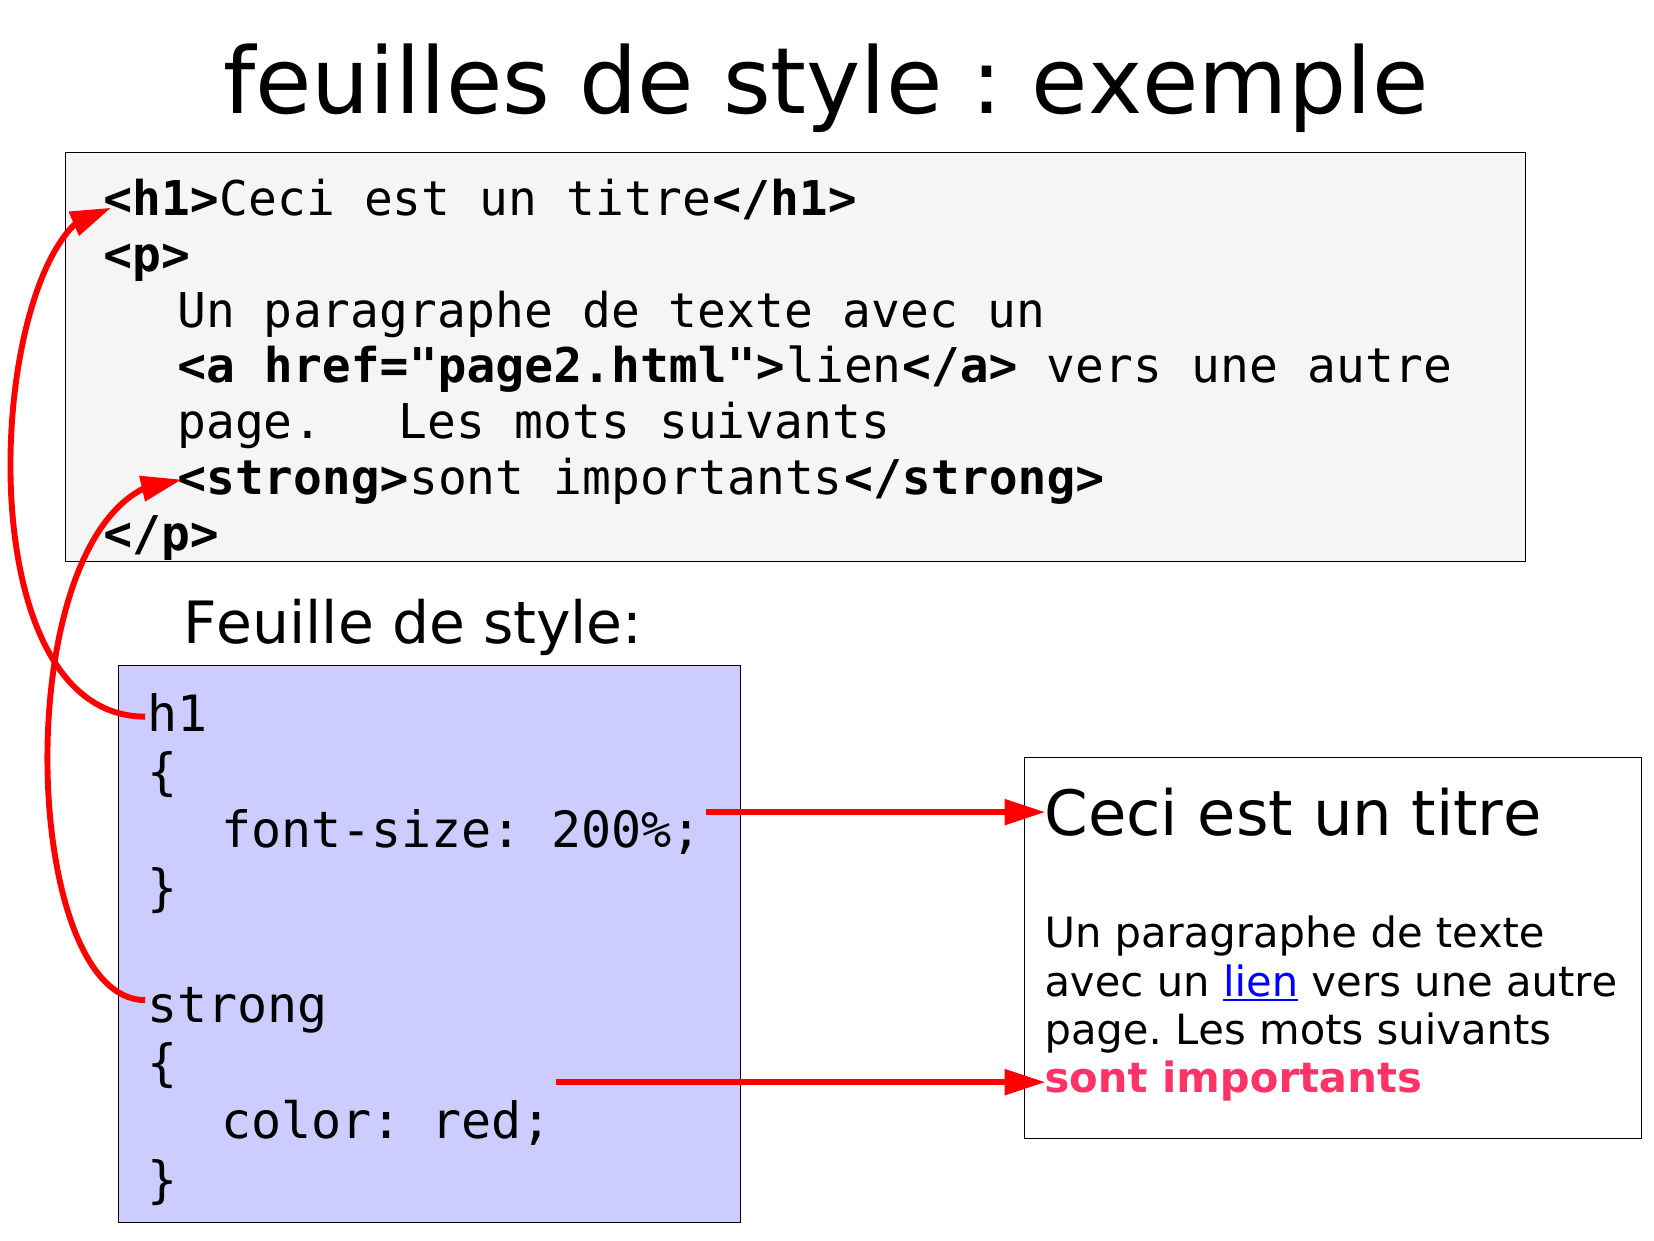

# feuilles de style : exemple
	<h1>Ceci est un titre</h1>
	<p>
		Un paragraphe de texte avec un
		<a href="page2.html">lien</a> vers une autre
		page. 	Les mots suivants
		<strong>sont importants</strong>
	</p>
Feuille de style:
h1
{
	font-size: 200%;
}
strong
{
	color: red;
}
Ceci est un titre
Un paragraphe de texte avec un lien vers une autre page. Les mots suivants sont importants